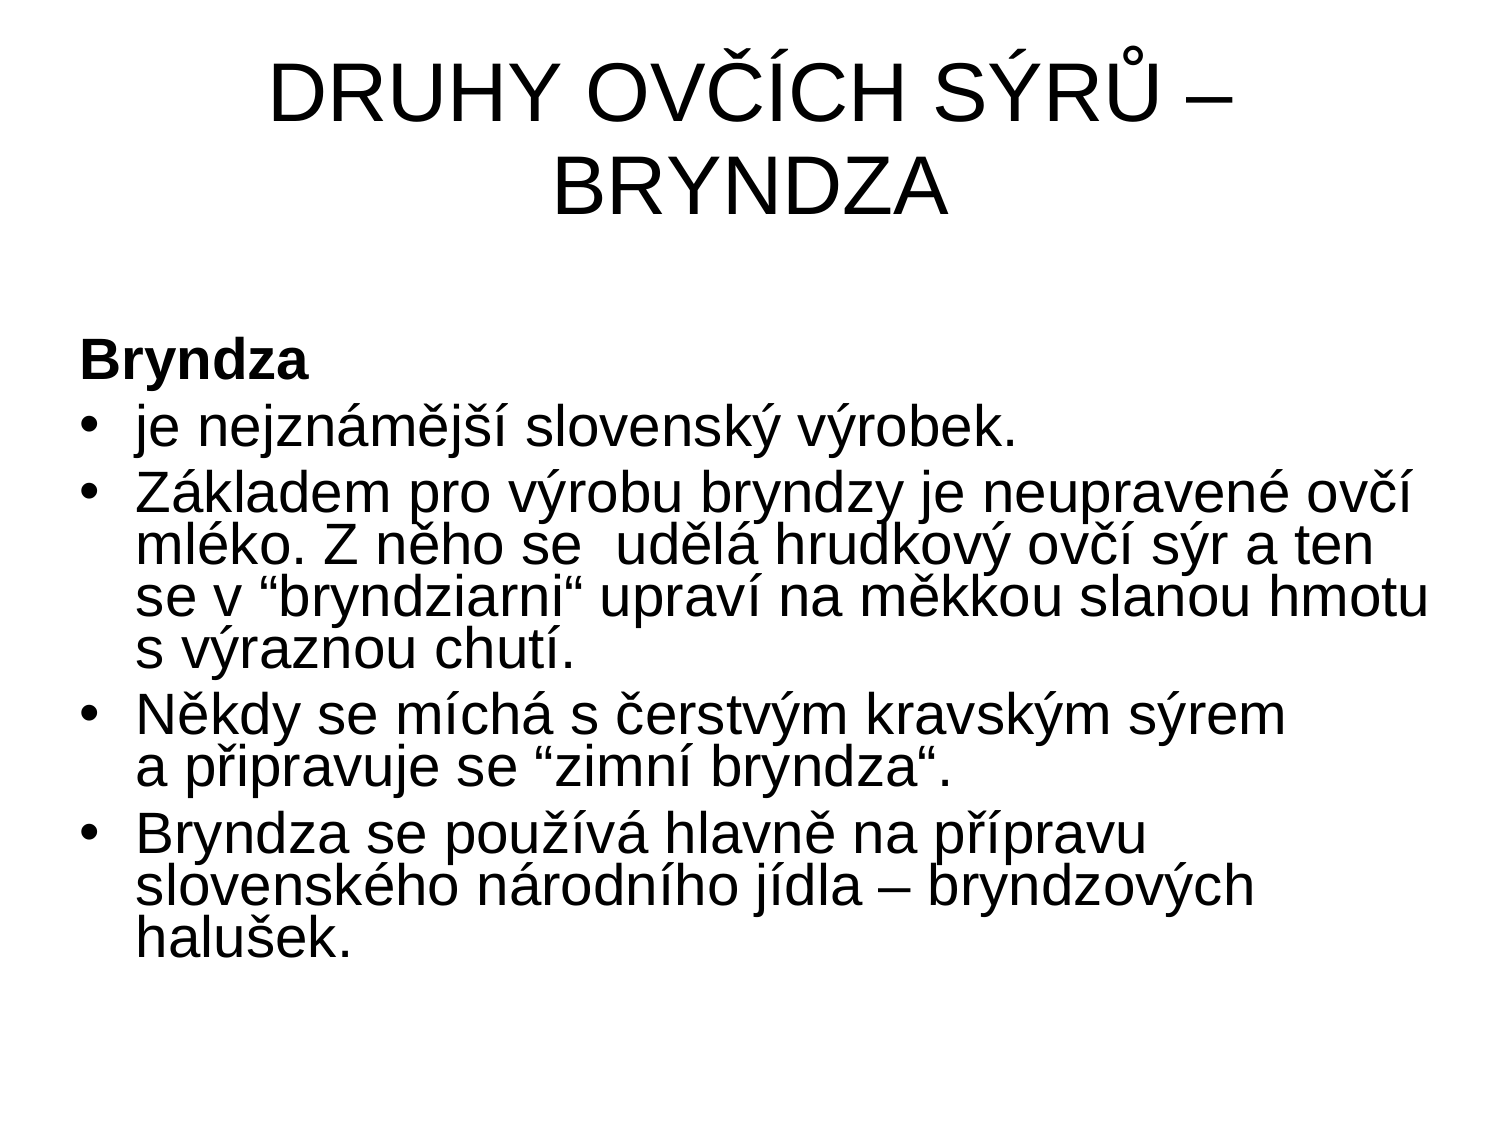

# DRUHY OVČÍCH SÝRŮ – BRYNDZA
Bryndza
je nejznámější slovenský výrobek.
Základem pro výrobu bryndzy je neupravené ovčí mléko. Z něho se udělá hrudkový ovčí sýr a ten se v “bryndziarni“ upraví na měkkou slanou hmotu s výraznou chutí.
Někdy se míchá s čerstvým kravským sýrem
a připravuje se “zimní bryndza“.
Bryndza se používá hlavně na přípravu slovenského národního jídla – bryndzových halušek.